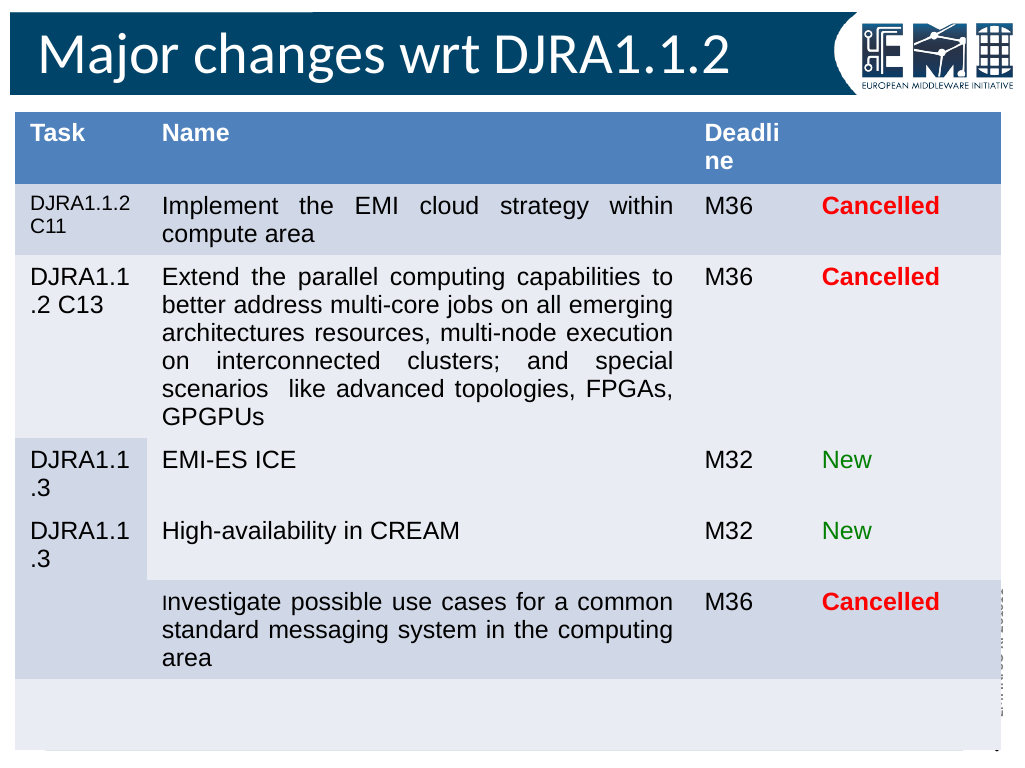

# Major changes wrt DJRA1.1.2
| Task | Name | Deadline | |
| --- | --- | --- | --- |
| DJRA1.1.2 C11 | Implement the EMI cloud strategy within compute area | M36 | Cancelled |
| DJRA1.1.2 C13 | Extend the parallel computing capabilities to better address multi-core jobs on all emerging architectures resources, multi-node execution on interconnected clusters; and special scenarios like advanced topologies, FPGAs, GPGPUs | M36 | Cancelled |
| DJRA1.1.3 | EMI-ES ICE | M32 | New |
| DJRA1.1.3 | High-availability in CREAM | M32 | New |
| | Investigate possible use cases for a common standard messaging system in the computing area | M36 | Cancelled |
| | | | |